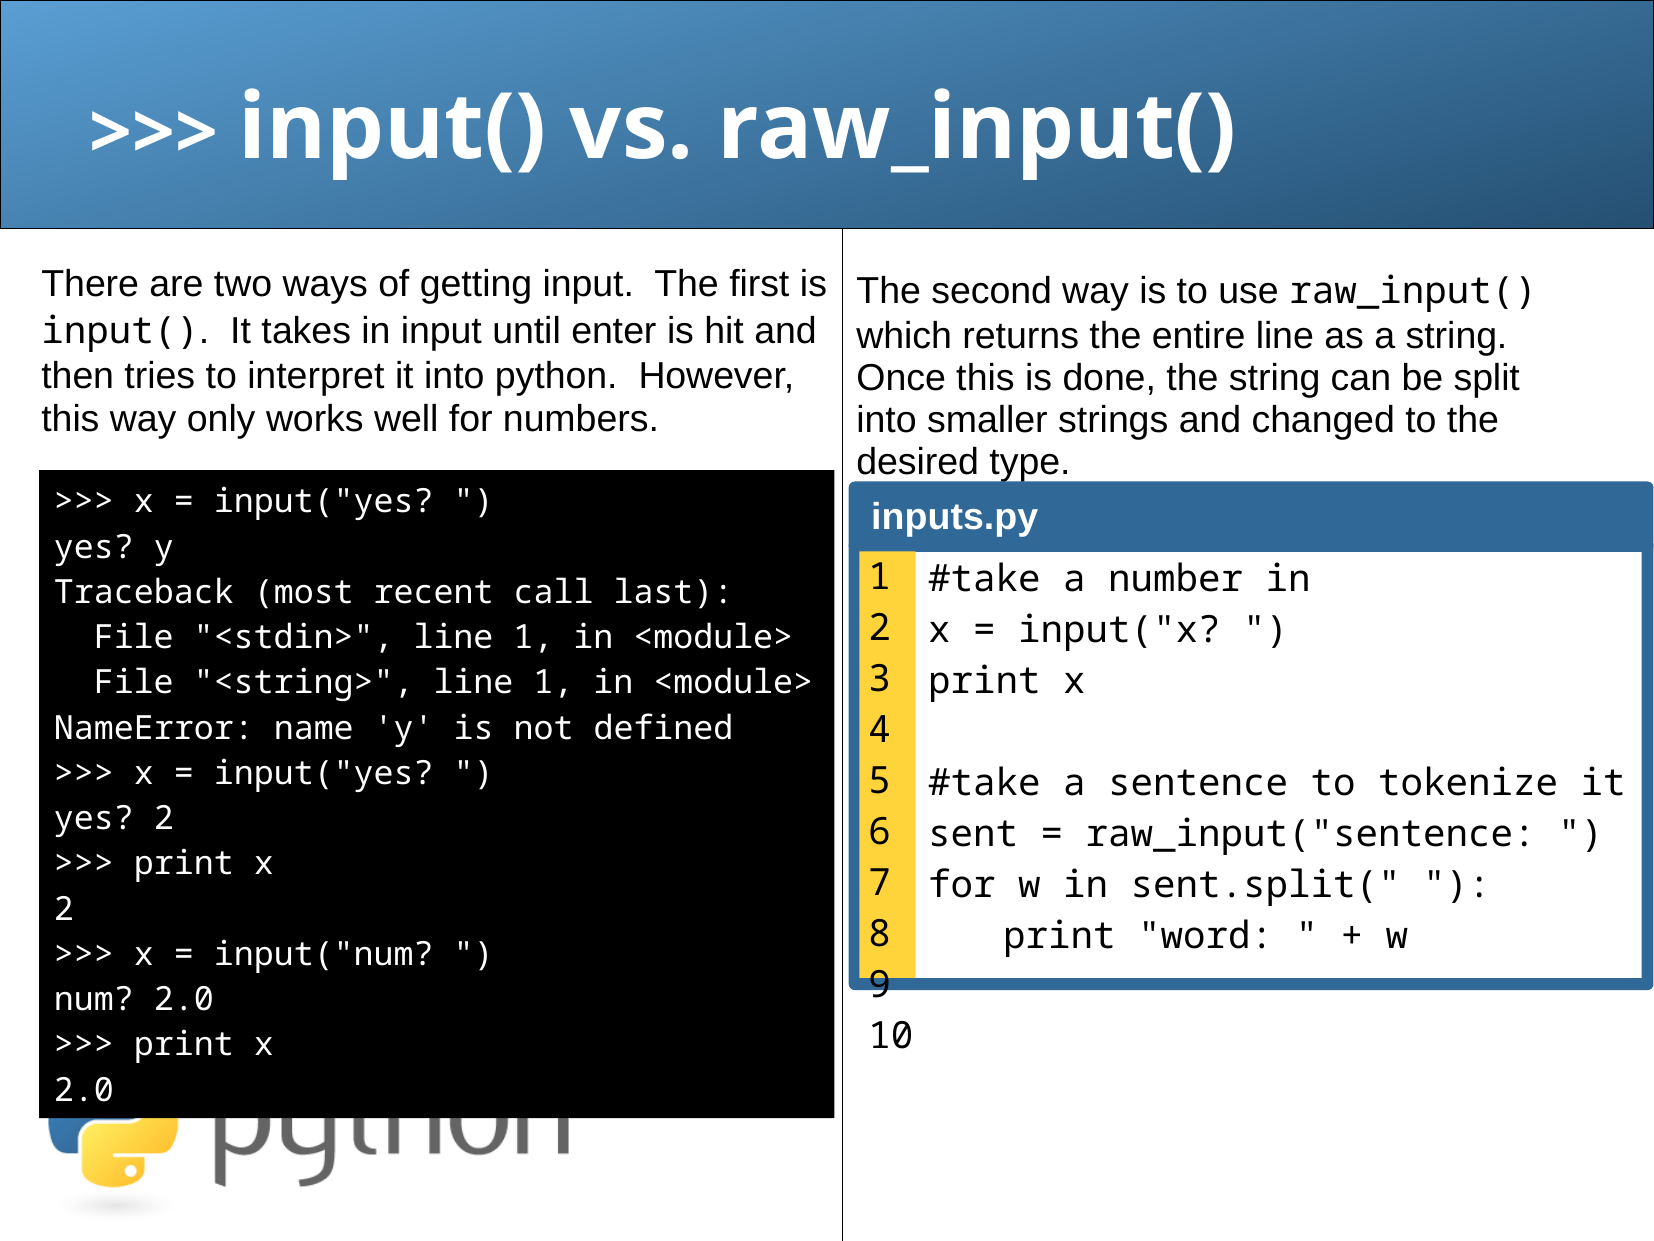

>>> input() vs. raw_input()
There are two ways of getting input. The first is input(). It takes in input until enter is hit and then tries to interpret it into python. However, this way only works well for numbers.
The second way is to use raw_input() which returns the entire line as a string. Once this is done, the string can be split into smaller strings and changed to the desired type.
>>> x = input("yes? ")
yes? y
Traceback (most recent call last):
 File "<stdin>", line 1, in <module>
 File "<string>", line 1, in <module>
NameError: name 'y' is not defined
>>> x = input("yes? ")
yes? 2
>>> print x
2
>>> x = input("num? ")
num? 2.0
>>> print x
2.0
inputs.py
1
2
3
4
5
6
7
8
9
10
#take a number in
x = input("x? ")
print x
#take a sentence to tokenize it
sent = raw_input("sentence: ")
for w in sent.split(" "):
	print "word: " + w